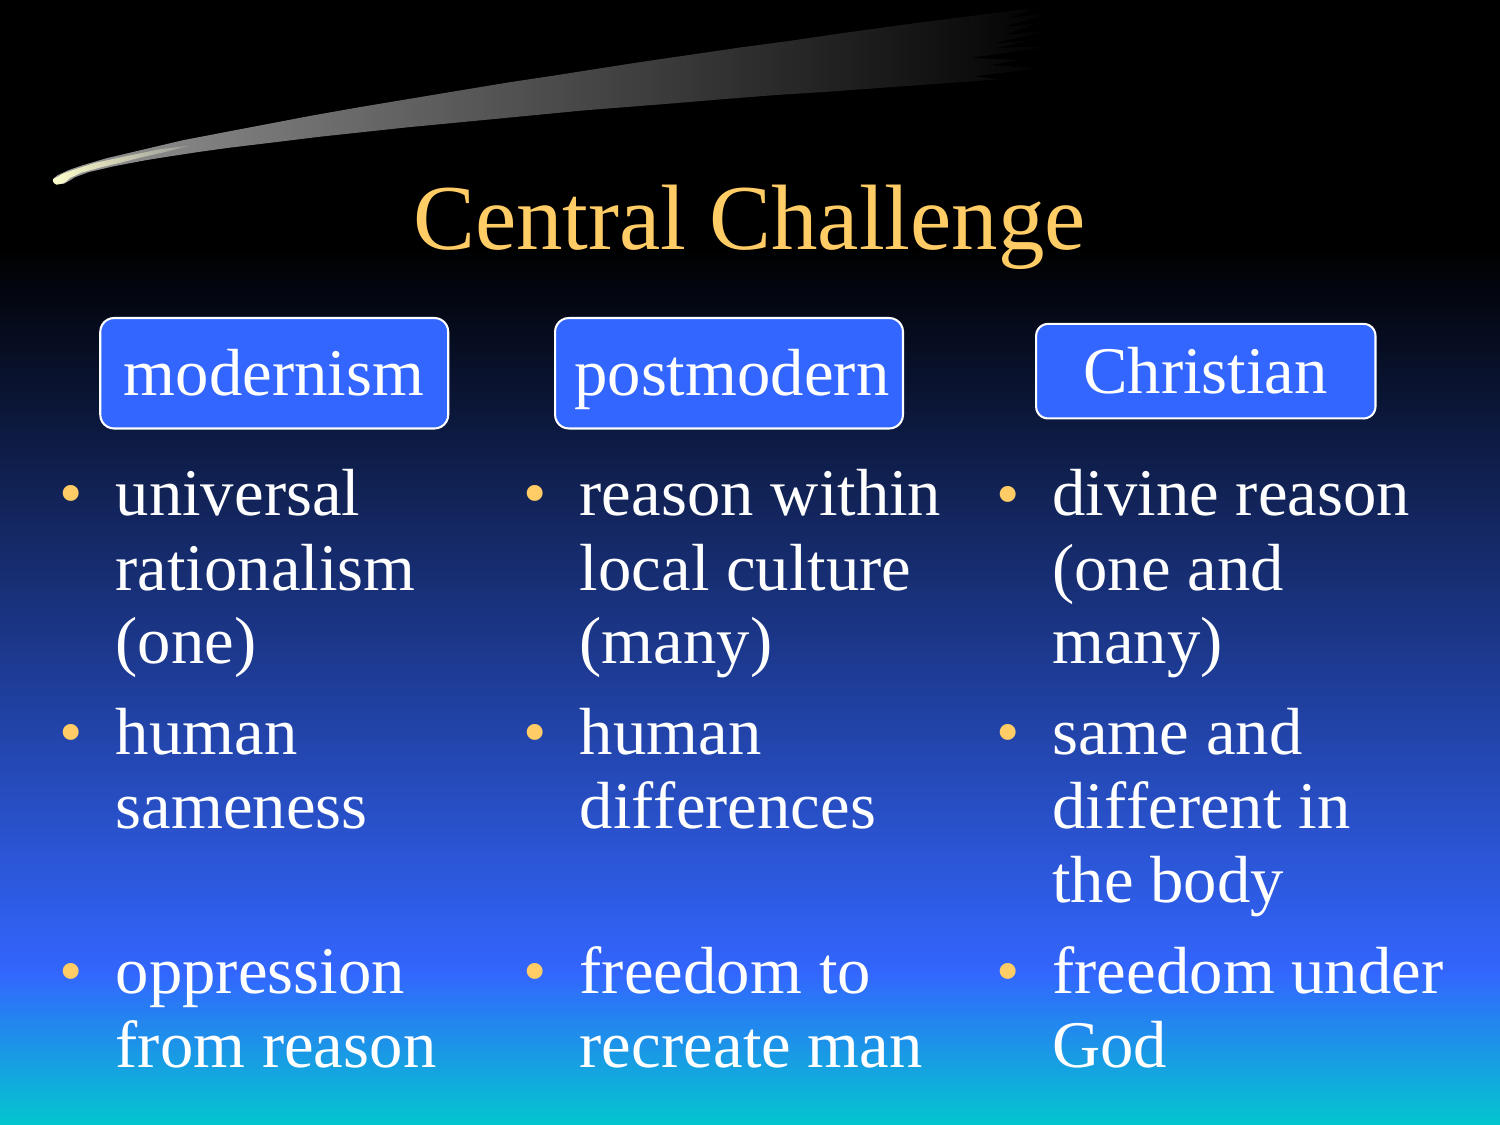

# Central Challenge
modernism
postmodern
Christian
universal rationalism (one)
human sameness
oppression from reason
reason within local culture (many)
human differences
freedom to recreate man
divine reason (one and many)
same and different in the body
freedom under God